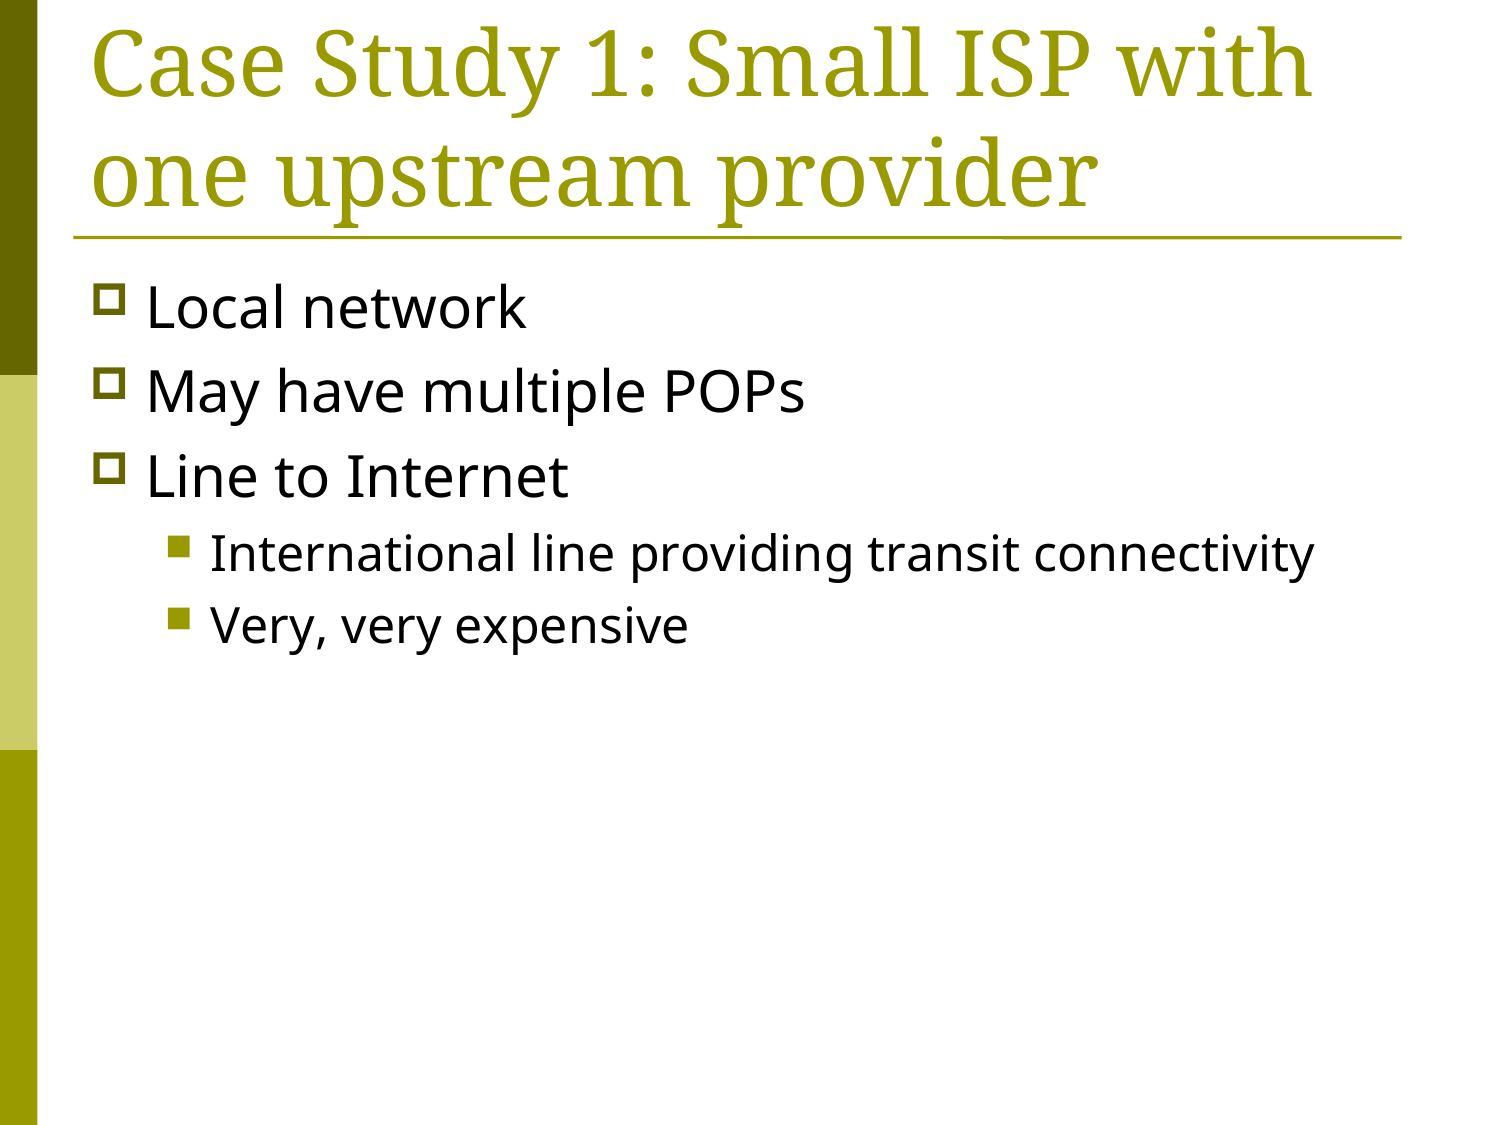

# Case Study 1: Small ISP with one upstream provider
Local network
May have multiple POPs
Line to Internet
International line providing transit connectivity
Very, very expensive